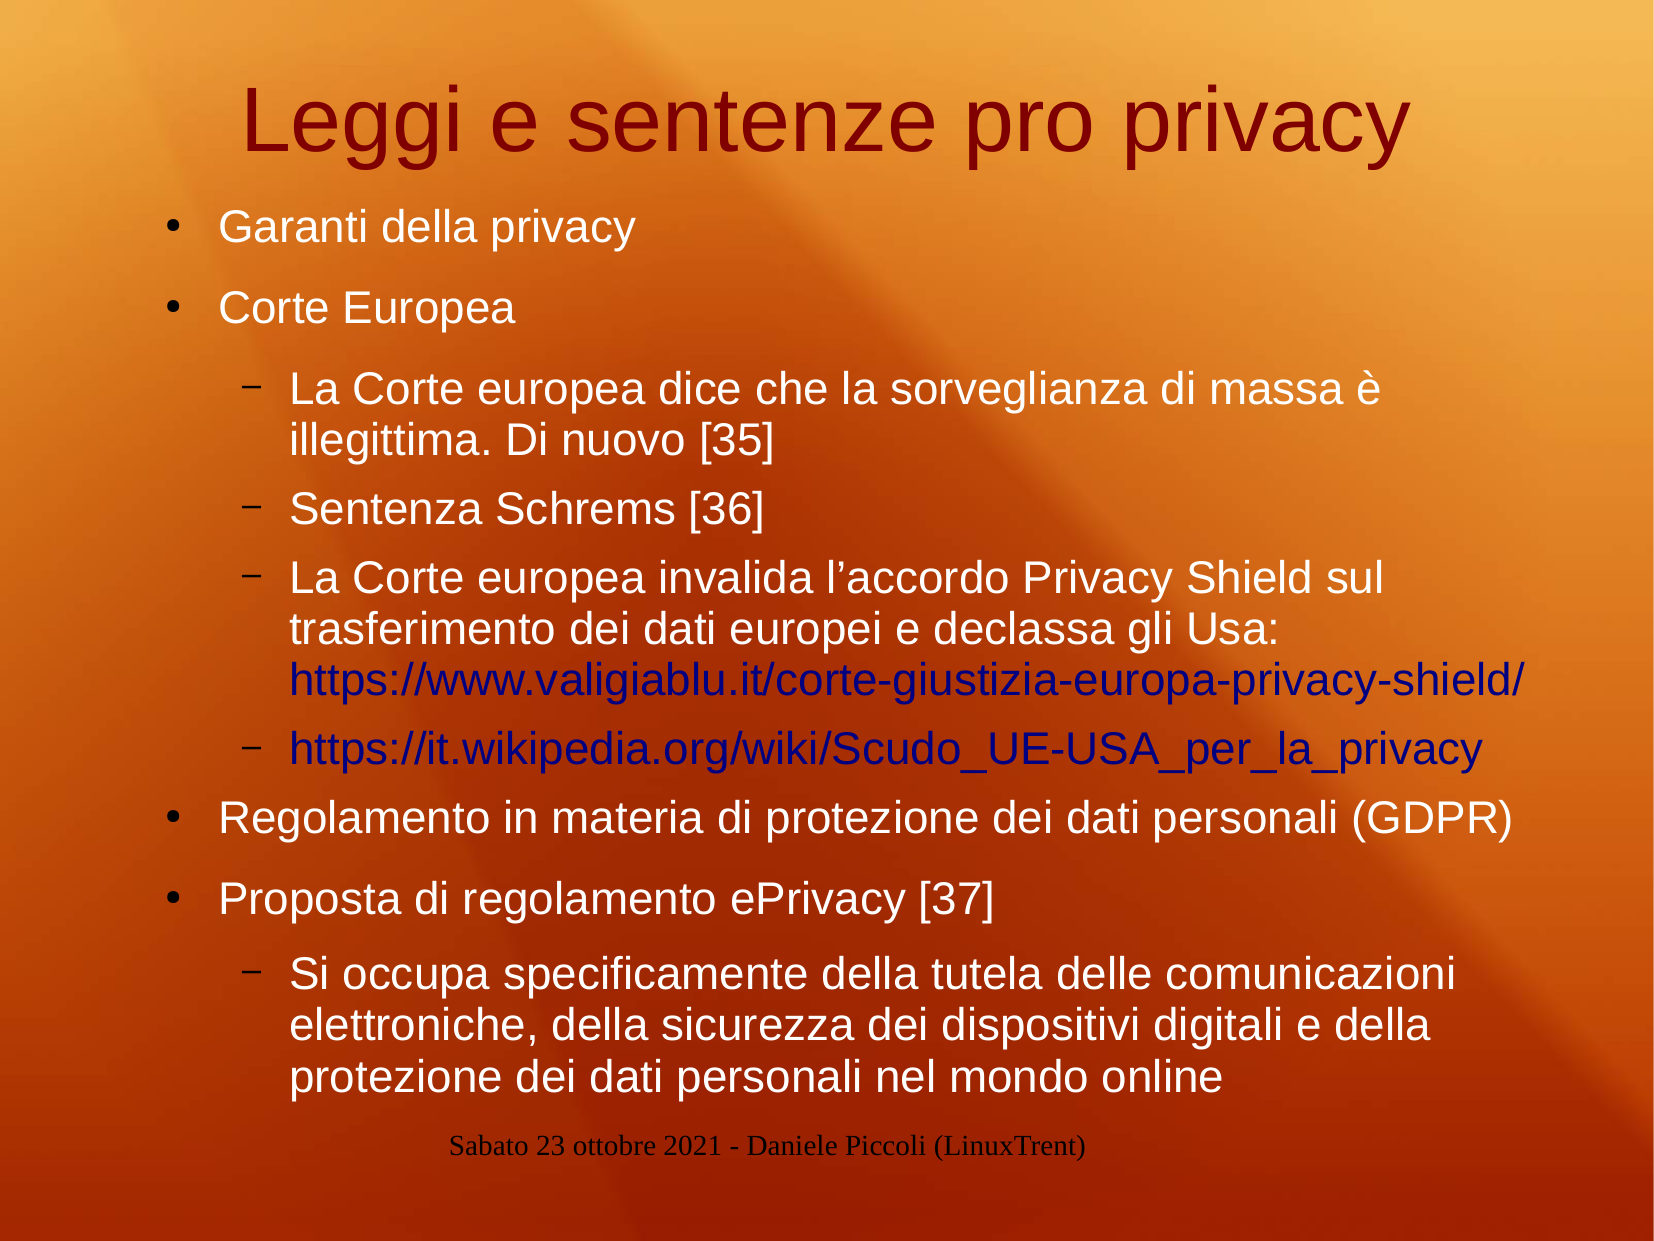

# Leggi e sentenze pro privacy
Garanti della privacy
Corte Europea
La Corte europea dice che la sorveglianza di massa è illegittima. Di nuovo [35]
Sentenza Schrems [36]
La Corte europea invalida l’accordo Privacy Shield sul trasferimento dei dati europei e declassa gli Usa: https://www.valigiablu.it/corte-giustizia-europa-privacy-shield/
https://it.wikipedia.org/wiki/Scudo_UE-USA_per_la_privacy
Regolamento in materia di protezione dei dati personali (GDPR)
Proposta di regolamento ePrivacy [37]
Si occupa specificamente della tutela delle comunicazioni elettroniche, della sicurezza dei dispositivi digitali e della protezione dei dati personali nel mondo online
Sabato 23 ottobre 2021 - Daniele Piccoli (LinuxTrent)